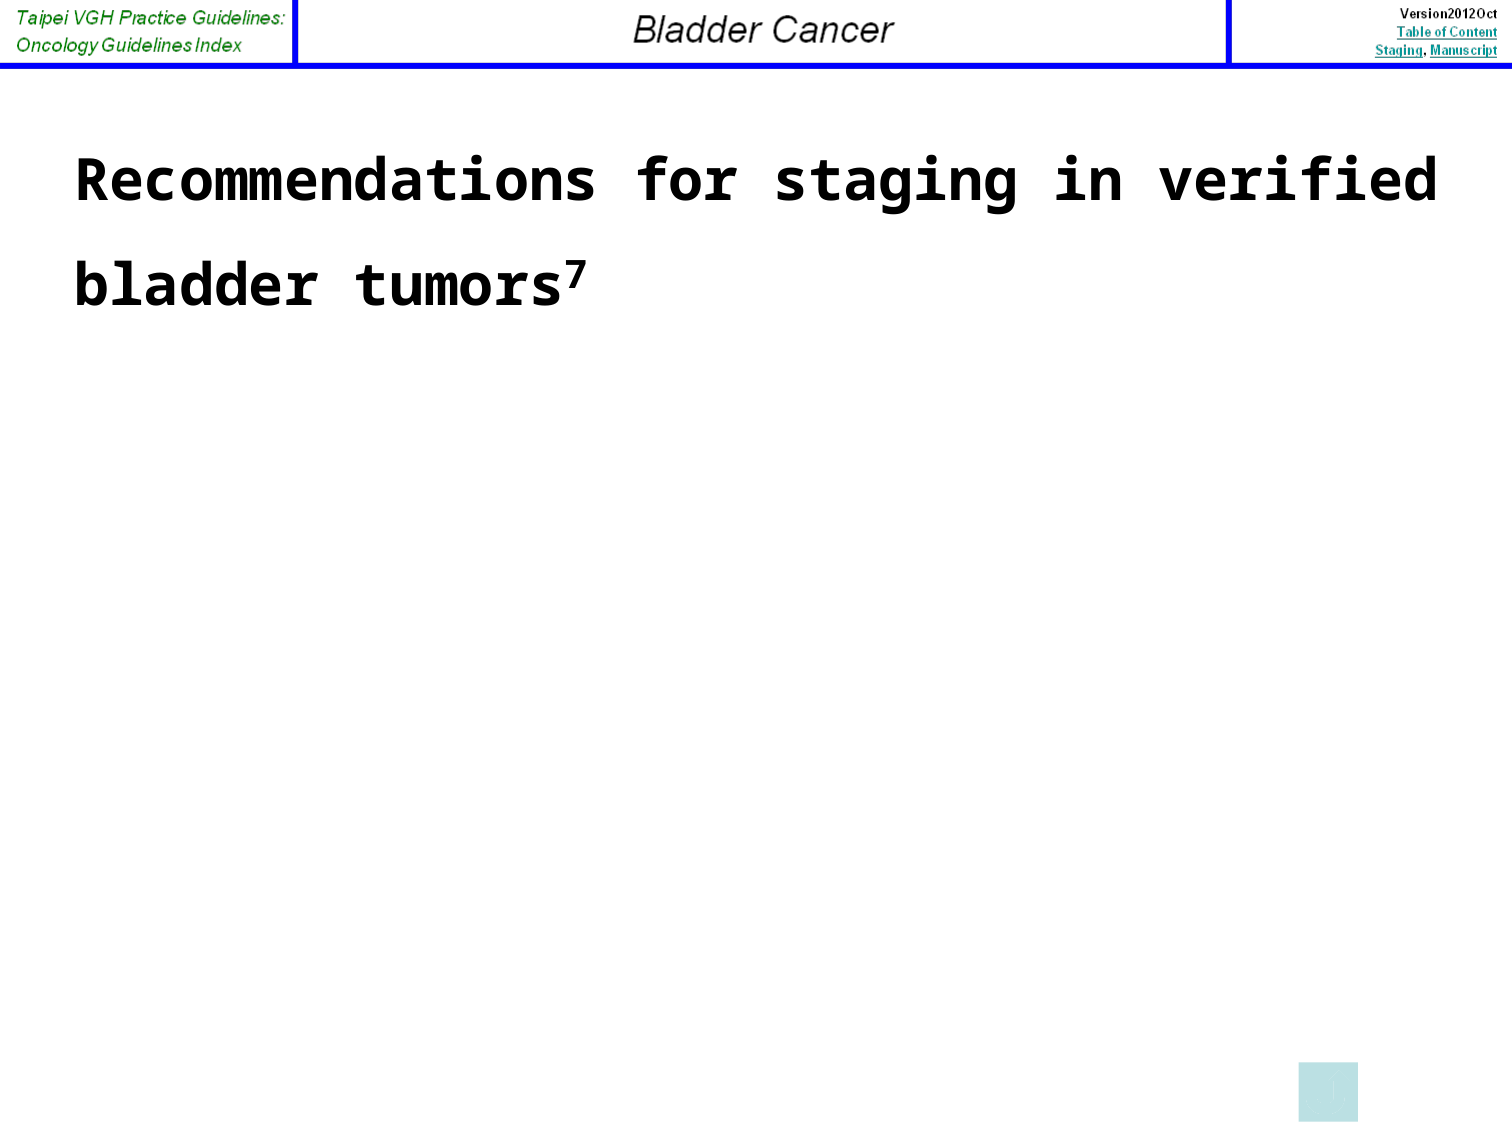

# Recommendations for staging in verified bladder tumors7